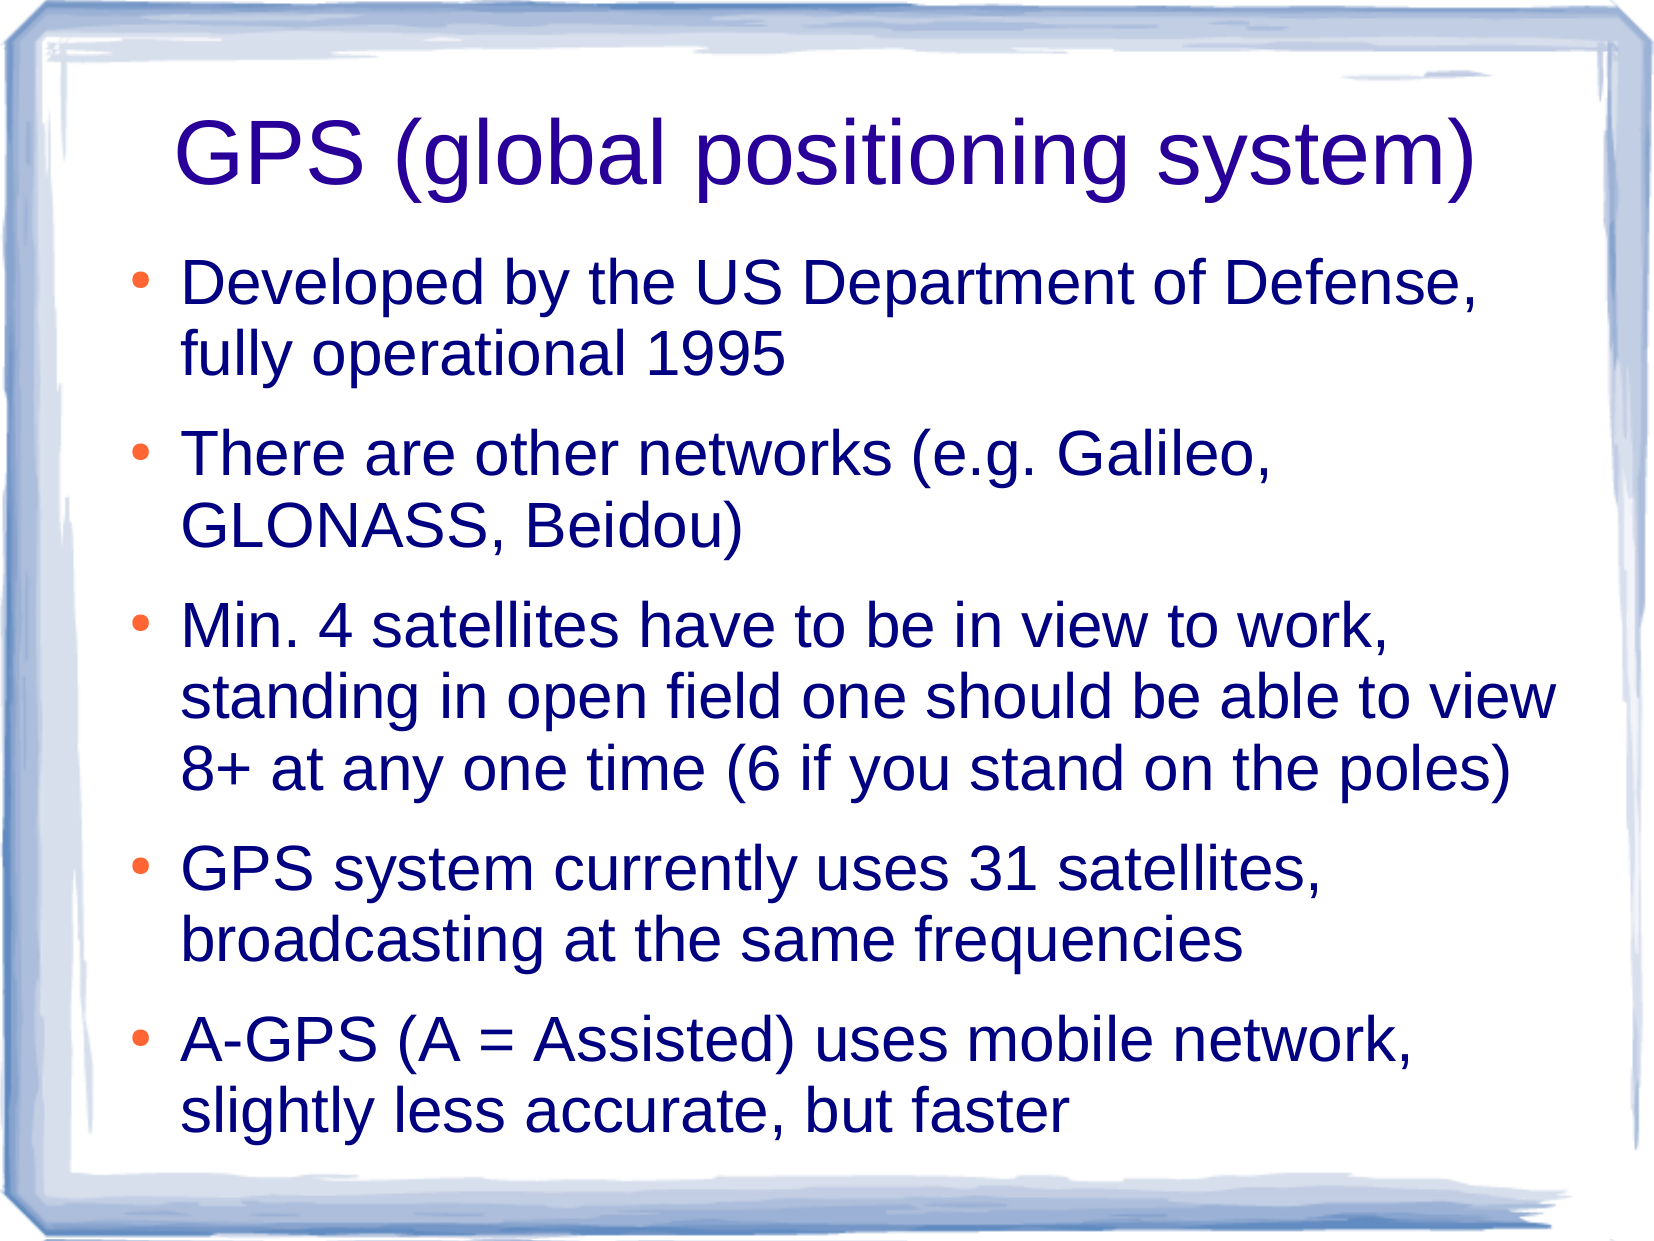

# GPS (global positioning system)
Developed by the US Department of Defense, fully operational 1995
There are other networks (e.g. Galileo, GLONASS, Beidou)
Min. 4 satellites have to be in view to work, standing in open field one should be able to view 8+ at any one time (6 if you stand on the poles)
GPS system currently uses 31 satellites, broadcasting at the same frequencies
A-GPS (A = Assisted) uses mobile network, slightly less accurate, but faster